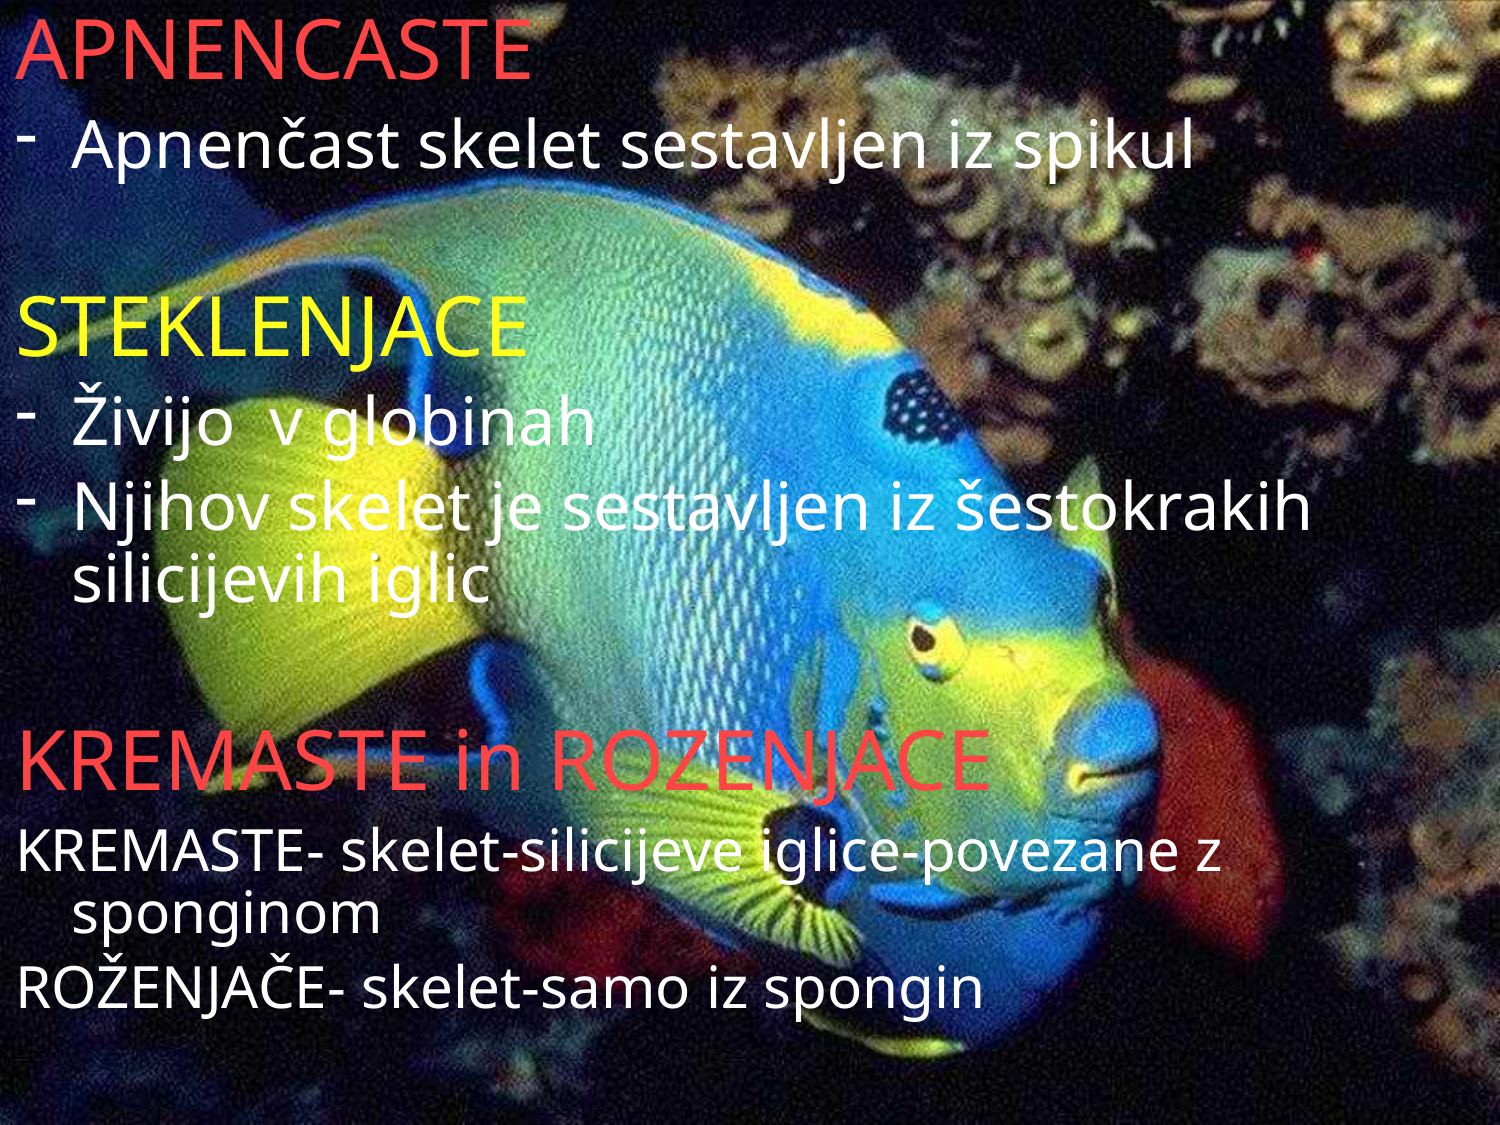

# APNENCASTE
Apnenčast skelet sestavljen iz spikul
STEKLENJACE
Živijo v globinah
Njihov skelet je sestavljen iz šestokrakih silicijevih iglic
KREMASTE in ROZENJACE
KREMASTE- skelet-silicijeve iglice-povezane z sponginom
ROŽENJAČE- skelet-samo iz spongin